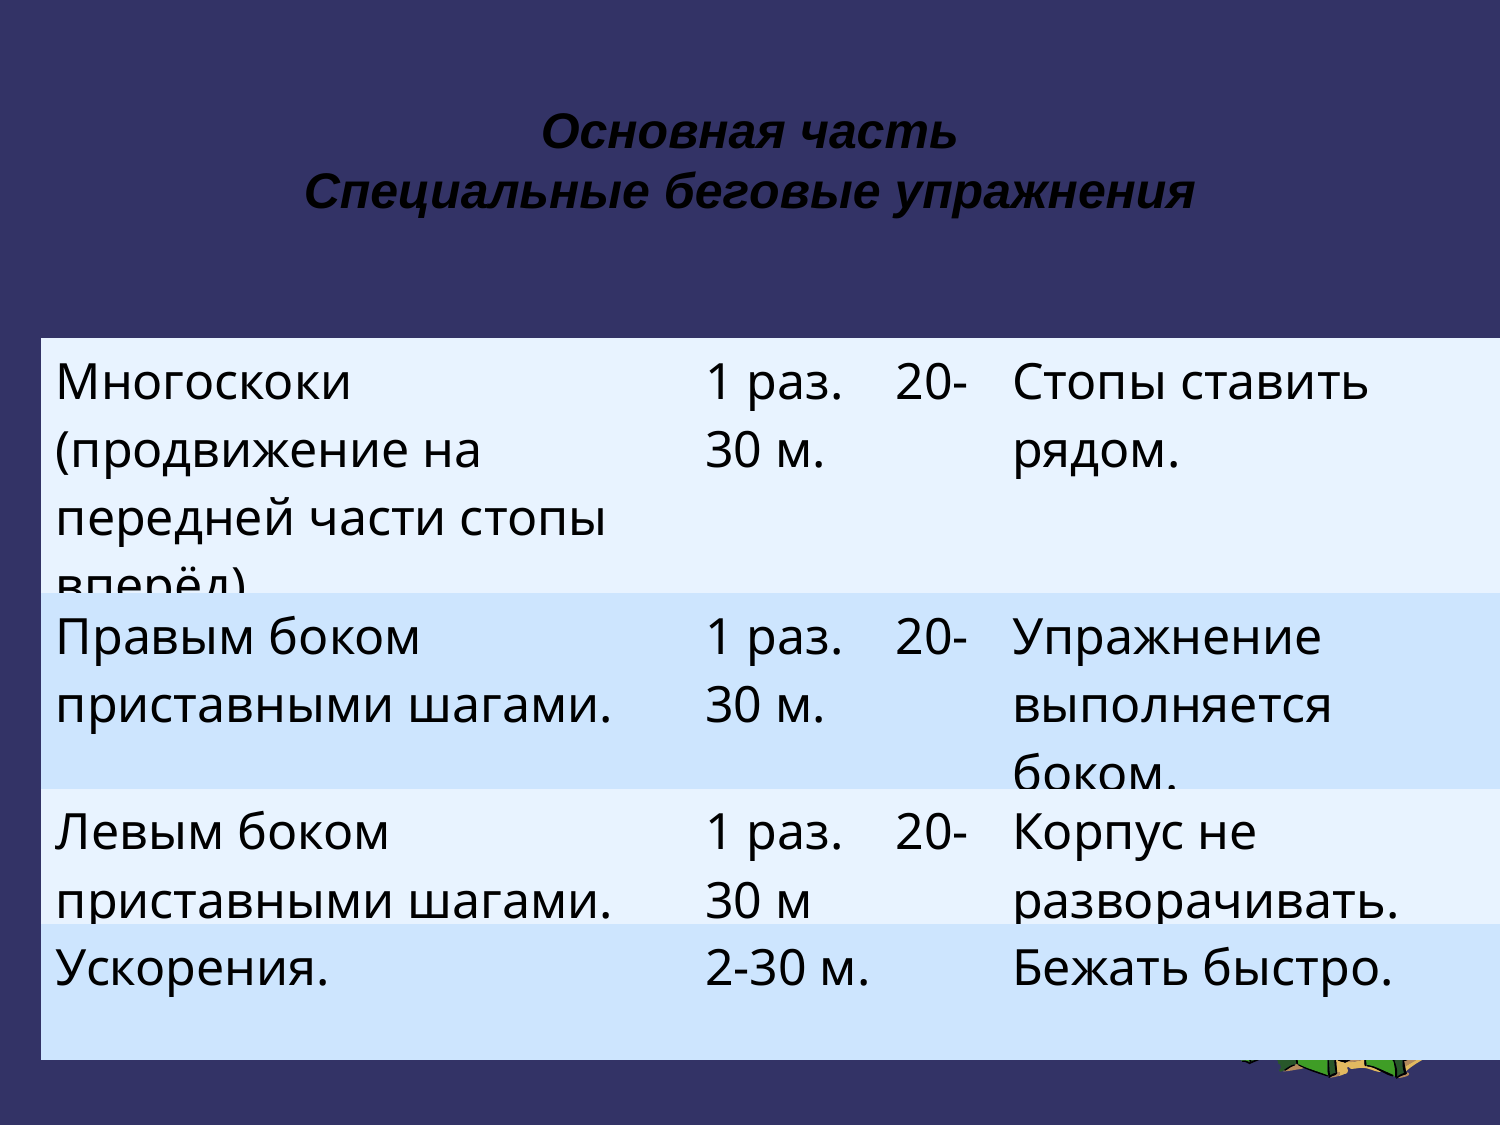

# Основная часть Специальные беговые упражнения
| Многоскоки (продвижение на передней части стопы вперёд). | 1 раз. 20-30 м. | Стопы ставить рядом. |
| --- | --- | --- |
| Правым боком приставными шагами. | 1 раз. 20-30 м. | Упражнение выполняется боком. |
| Левым боком приставными шагами. | 1 раз. 20-30 м | Корпус не разворачивать. |
| Ускорения. | 2-30 м. | Бежать быстро. |